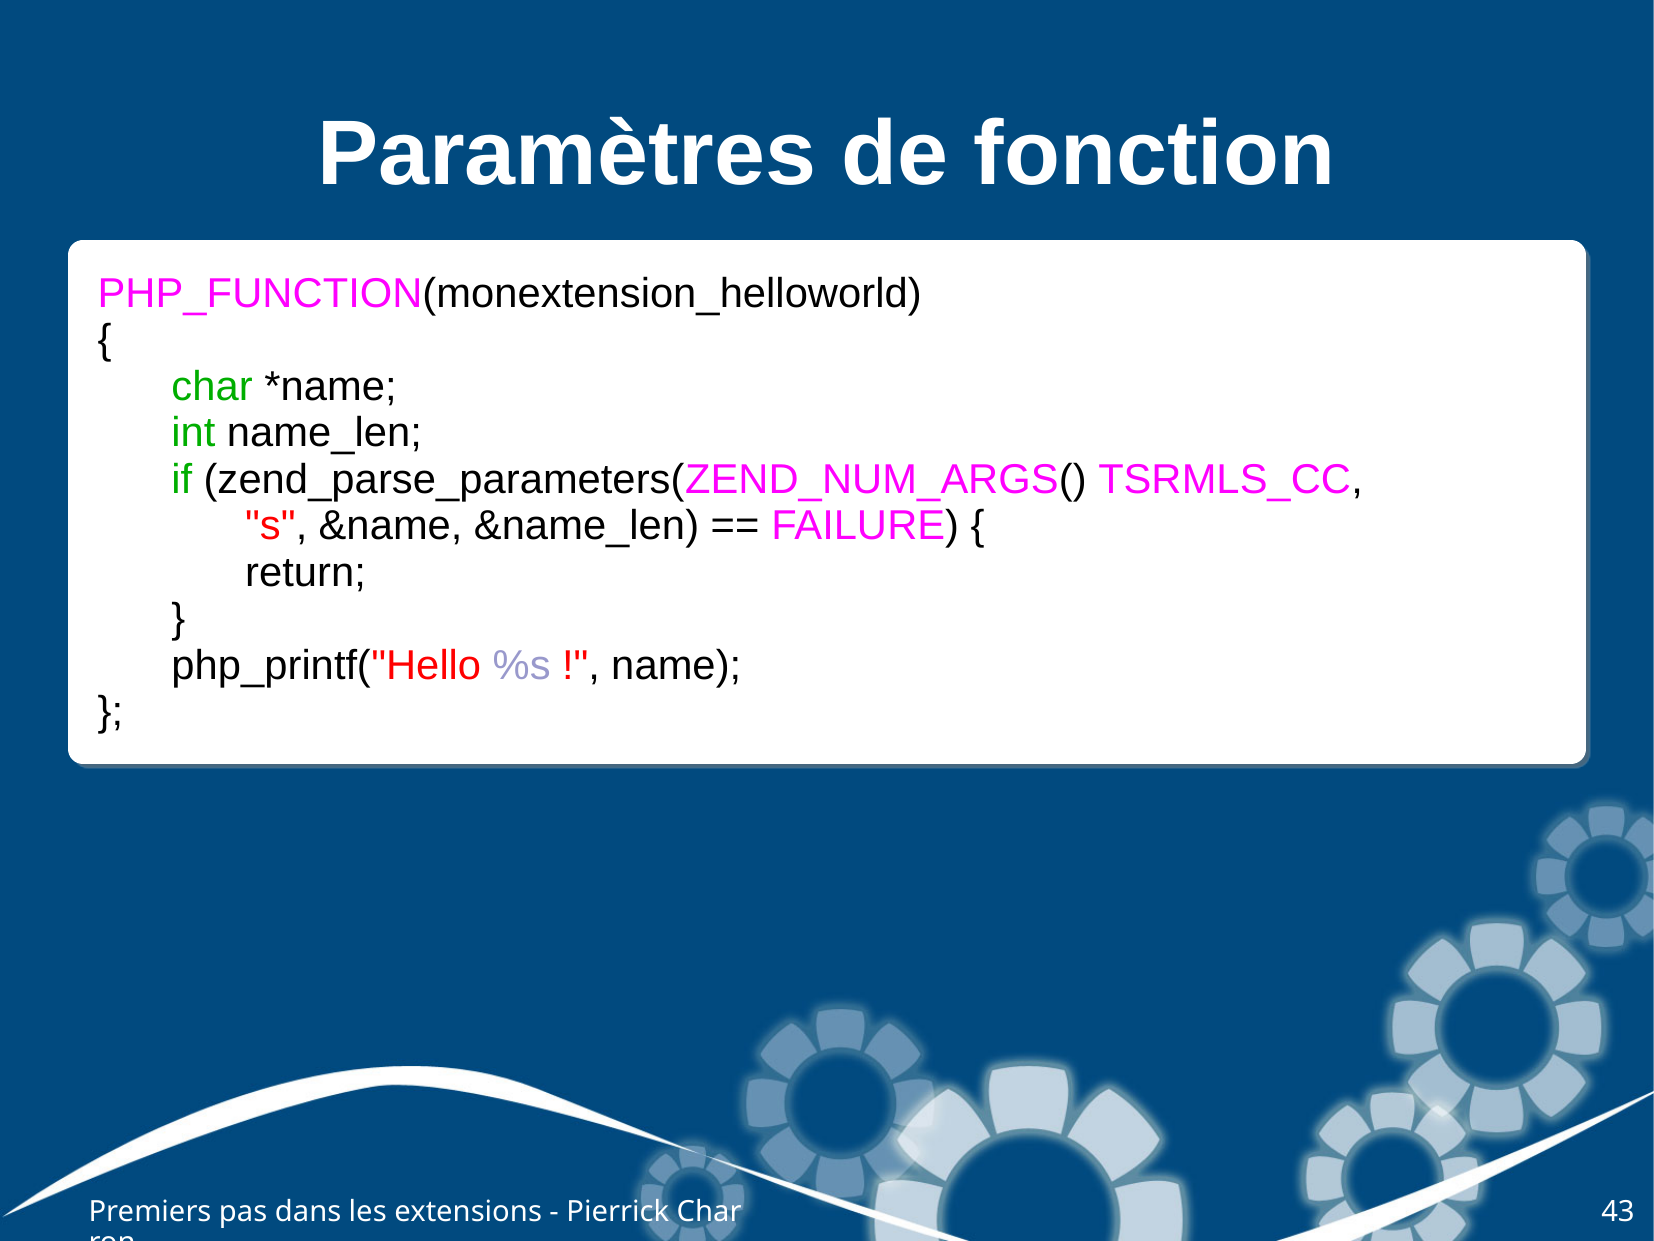

# Paramètres de fonction
PHP_FUNCTION(monextension_helloworld)
{
	char *name;
	int name_len;
	if (zend_parse_parameters(ZEND_NUM_ARGS() TSRMLS_CC,
		"s", &name, &name_len) == FAILURE) {
		return;
	}
	php_printf("Hello %s !", name);
};
Premiers pas dans les extensions - Pierrick Charron
43